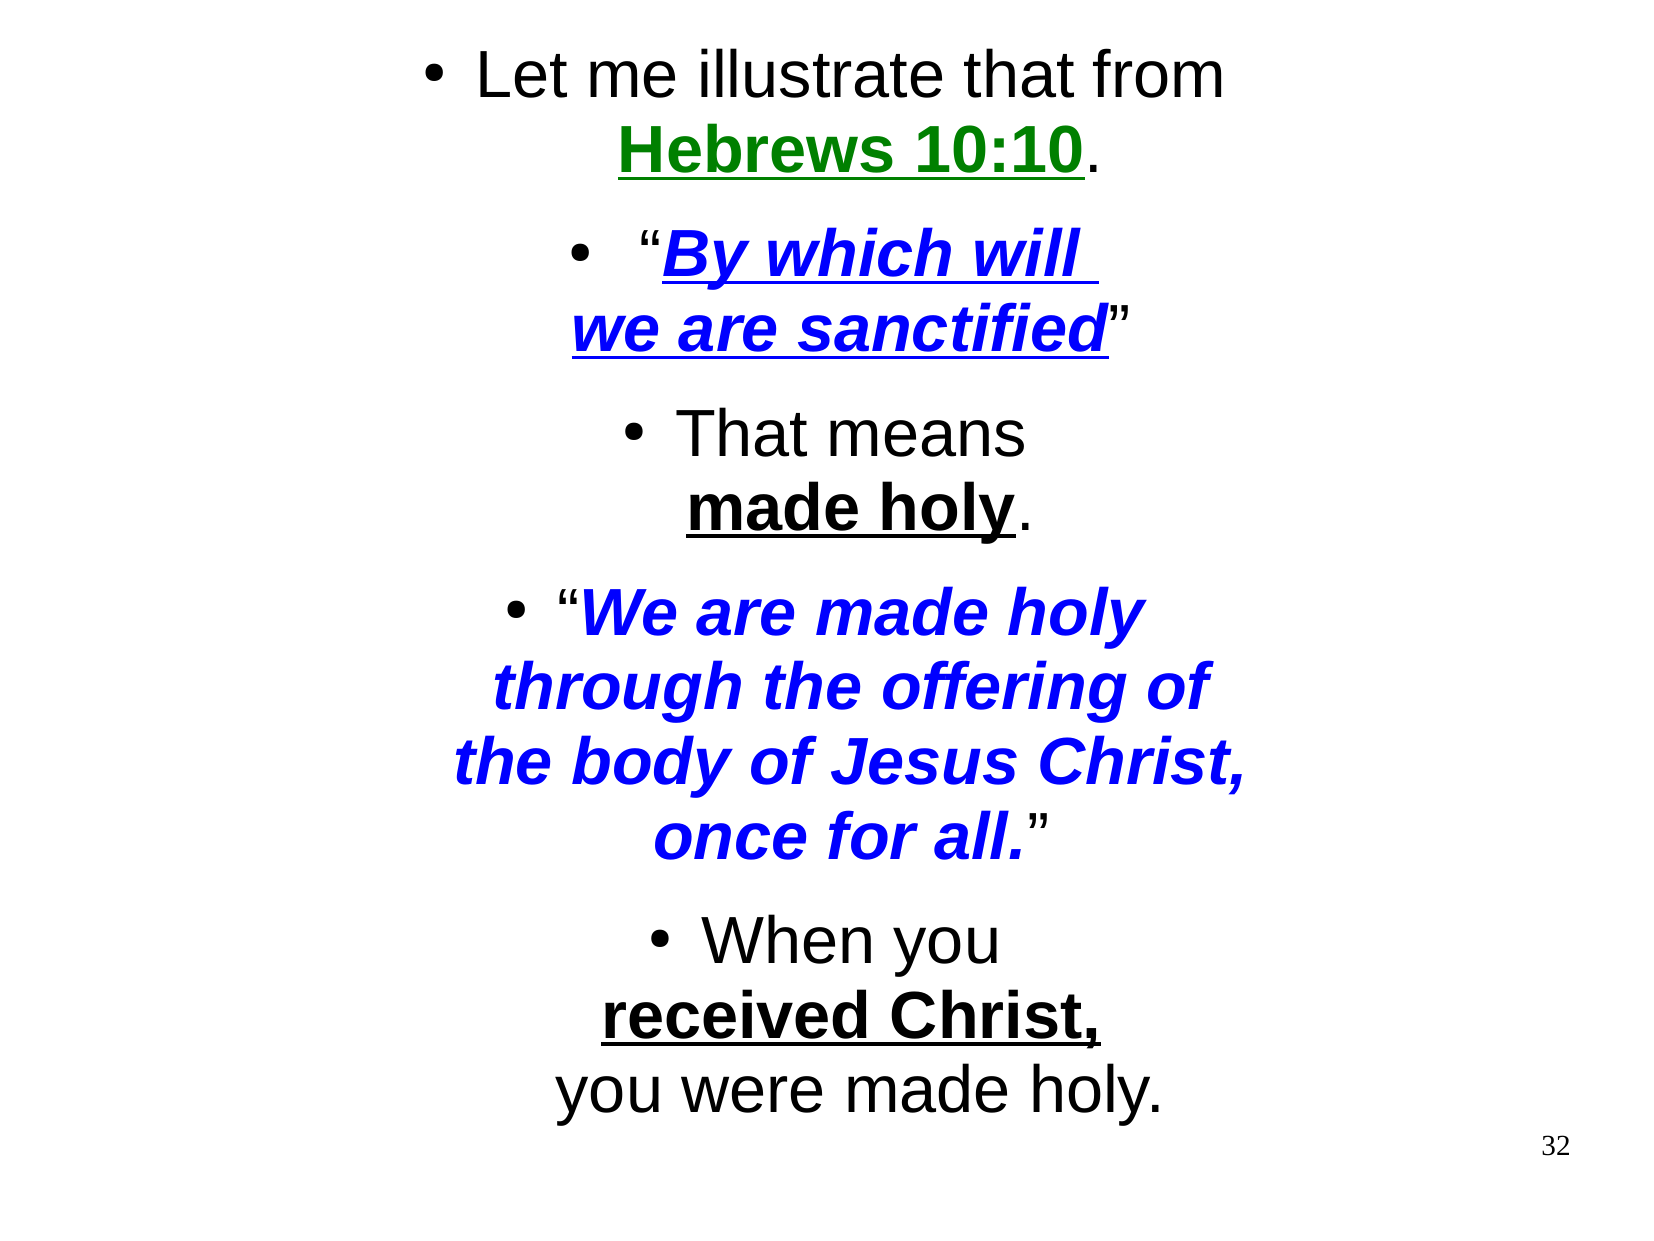

# Let me illustrate that from Hebrews 10:10.
 “By which will
we are sanctified”
That means
made holy.
“We are made holy
through the offering of
the body of Jesus Christ,
once for all.”
When you
received Christ,
you were made holy.
32